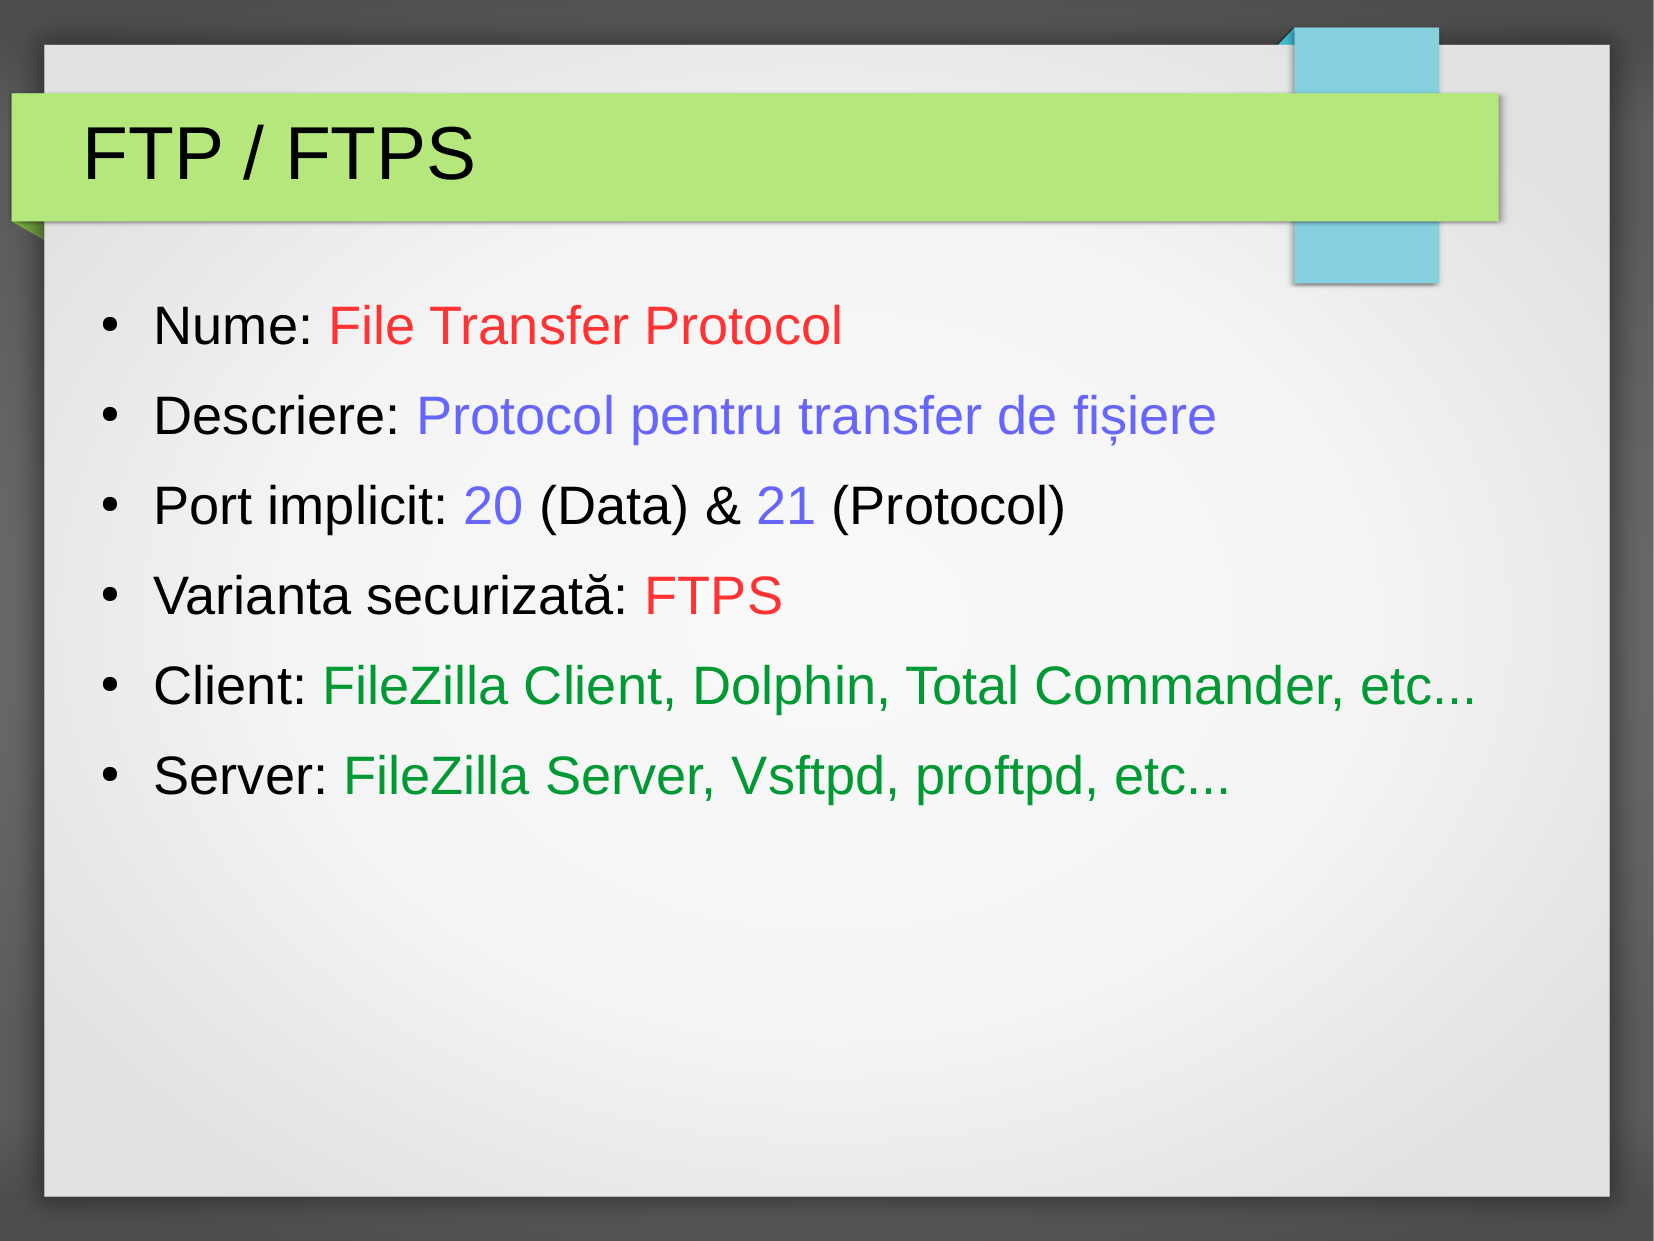

# FTP / FTPS
Nume: File Transfer Protocol
Descriere: Protocol pentru transfer de fișiere
Port implicit: 20 (Data) & 21 (Protocol)
Varianta securizată: FTPS
Client: FileZilla Client, Dolphin, Total Commander, etc...
Server: FileZilla Server, Vsftpd, proftpd, etc...